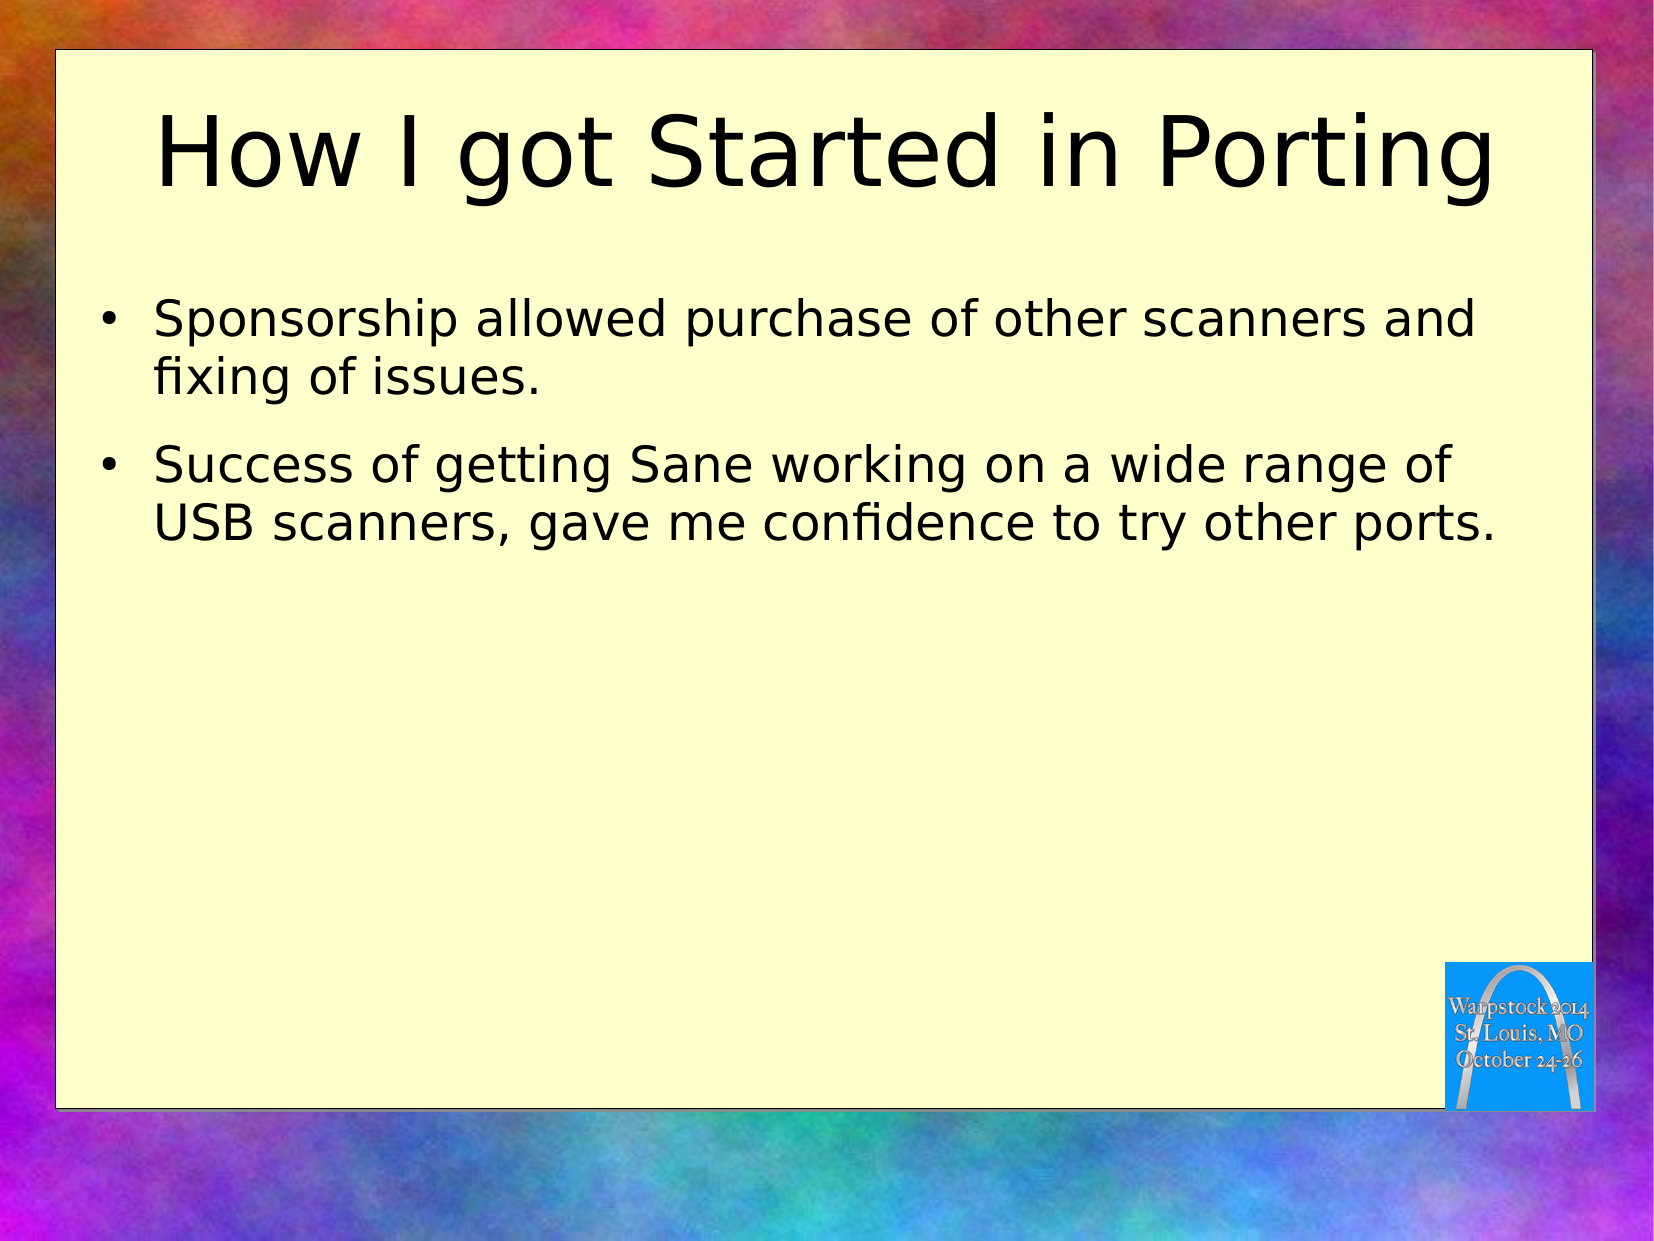

# How I got Started in Porting
Sponsorship allowed purchase of other scanners and fixing of issues.
Success of getting Sane working on a wide range of USB scanners, gave me confidence to try other ports.